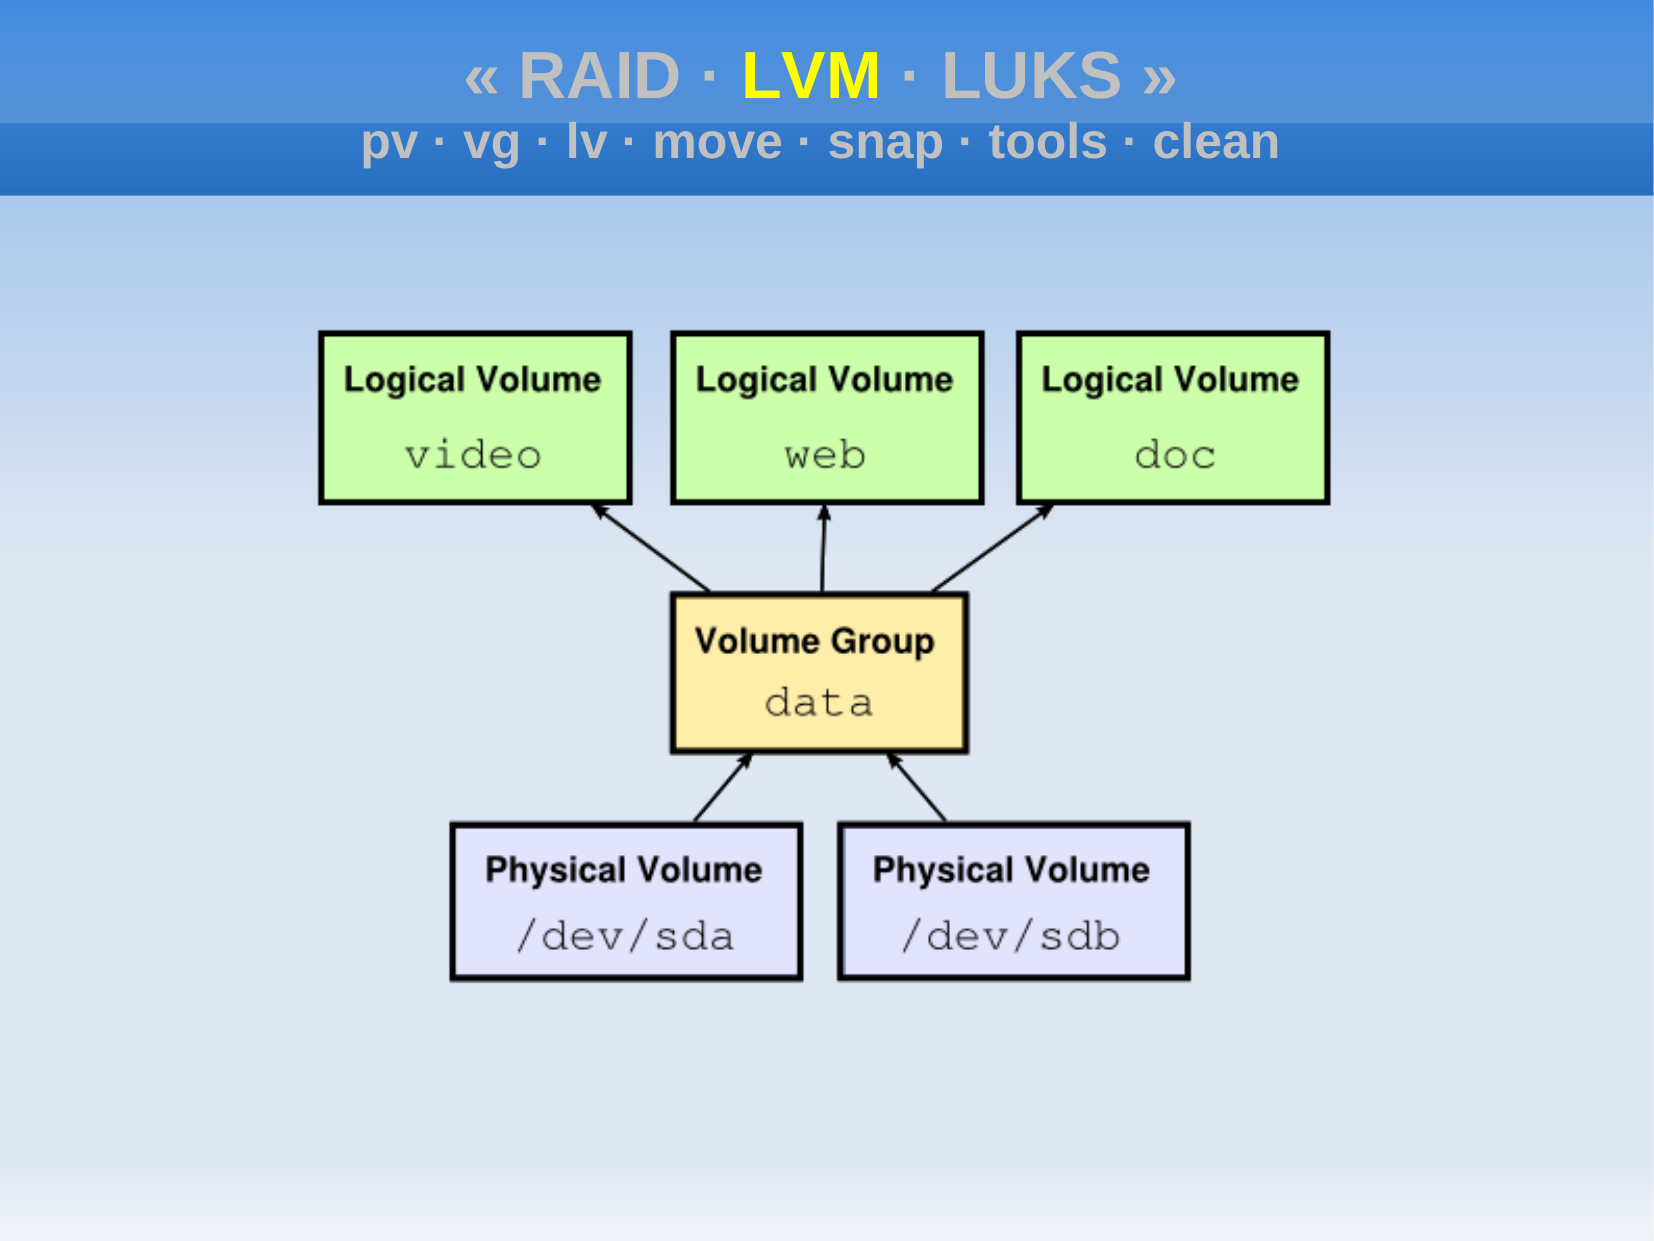

# « RAID · LVM · LUKS » pv · vg · lv · move · snap · tools · clean